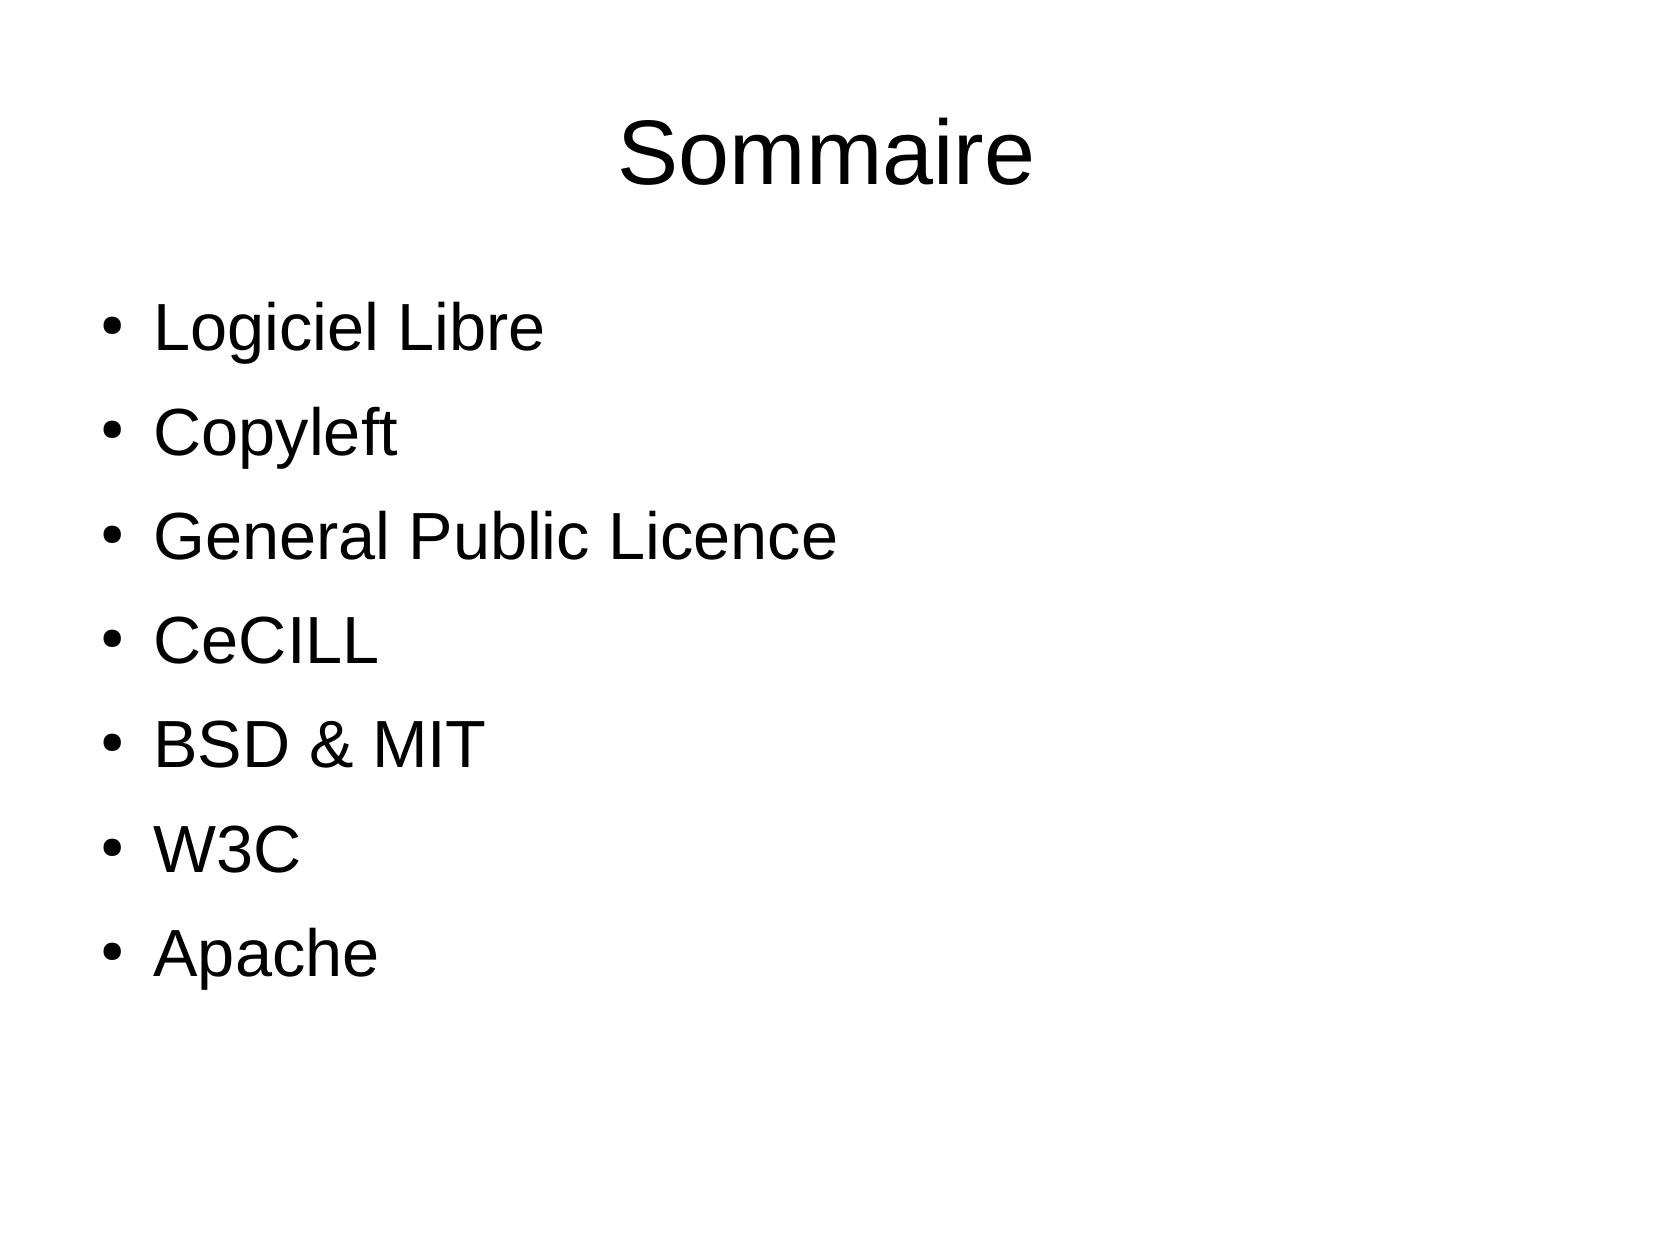

# Sommaire
Logiciel Libre
Copyleft
General Public Licence
CeCILL
BSD & MIT
W3C
Apache